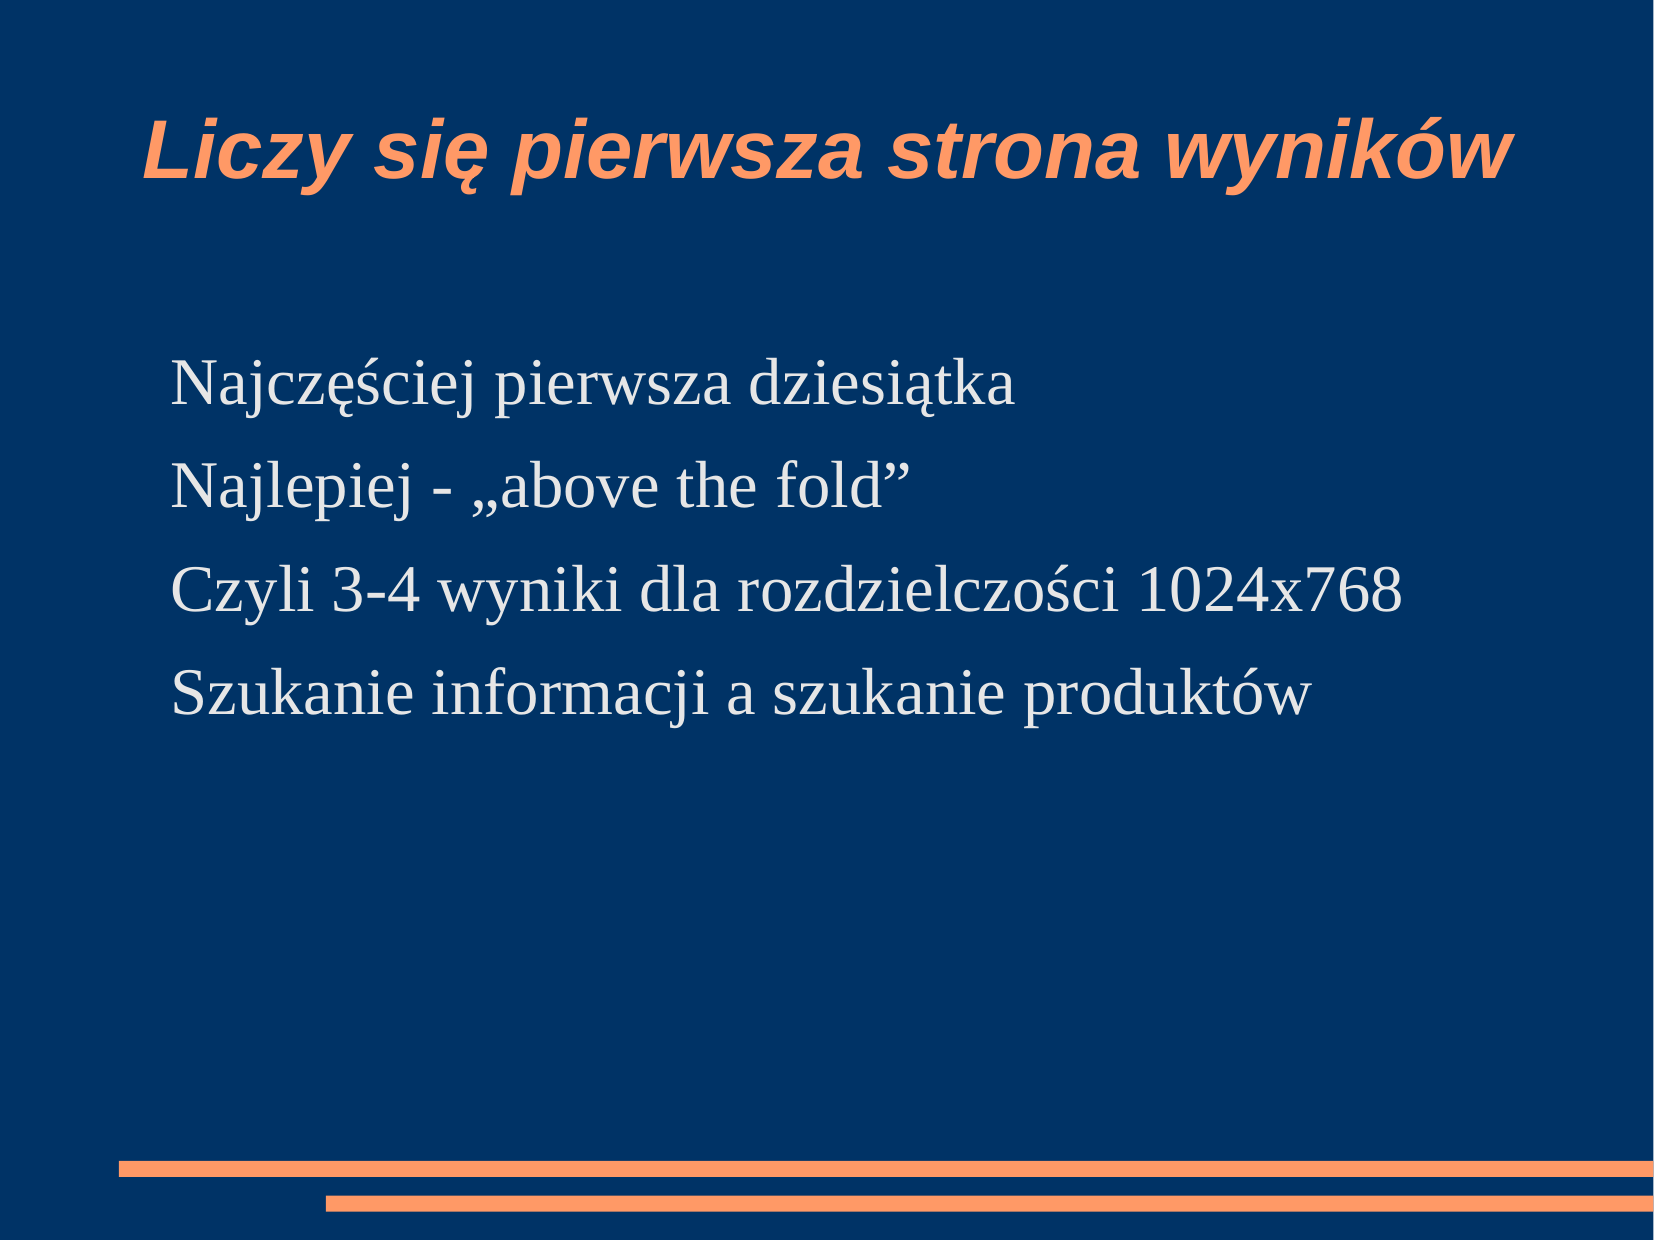

# Liczy się pierwsza strona wyników
Najczęściej pierwsza dziesiątka
Najlepiej - „above the fold”
Czyli 3-4 wyniki dla rozdzielczości 1024x768
Szukanie informacji a szukanie produktów